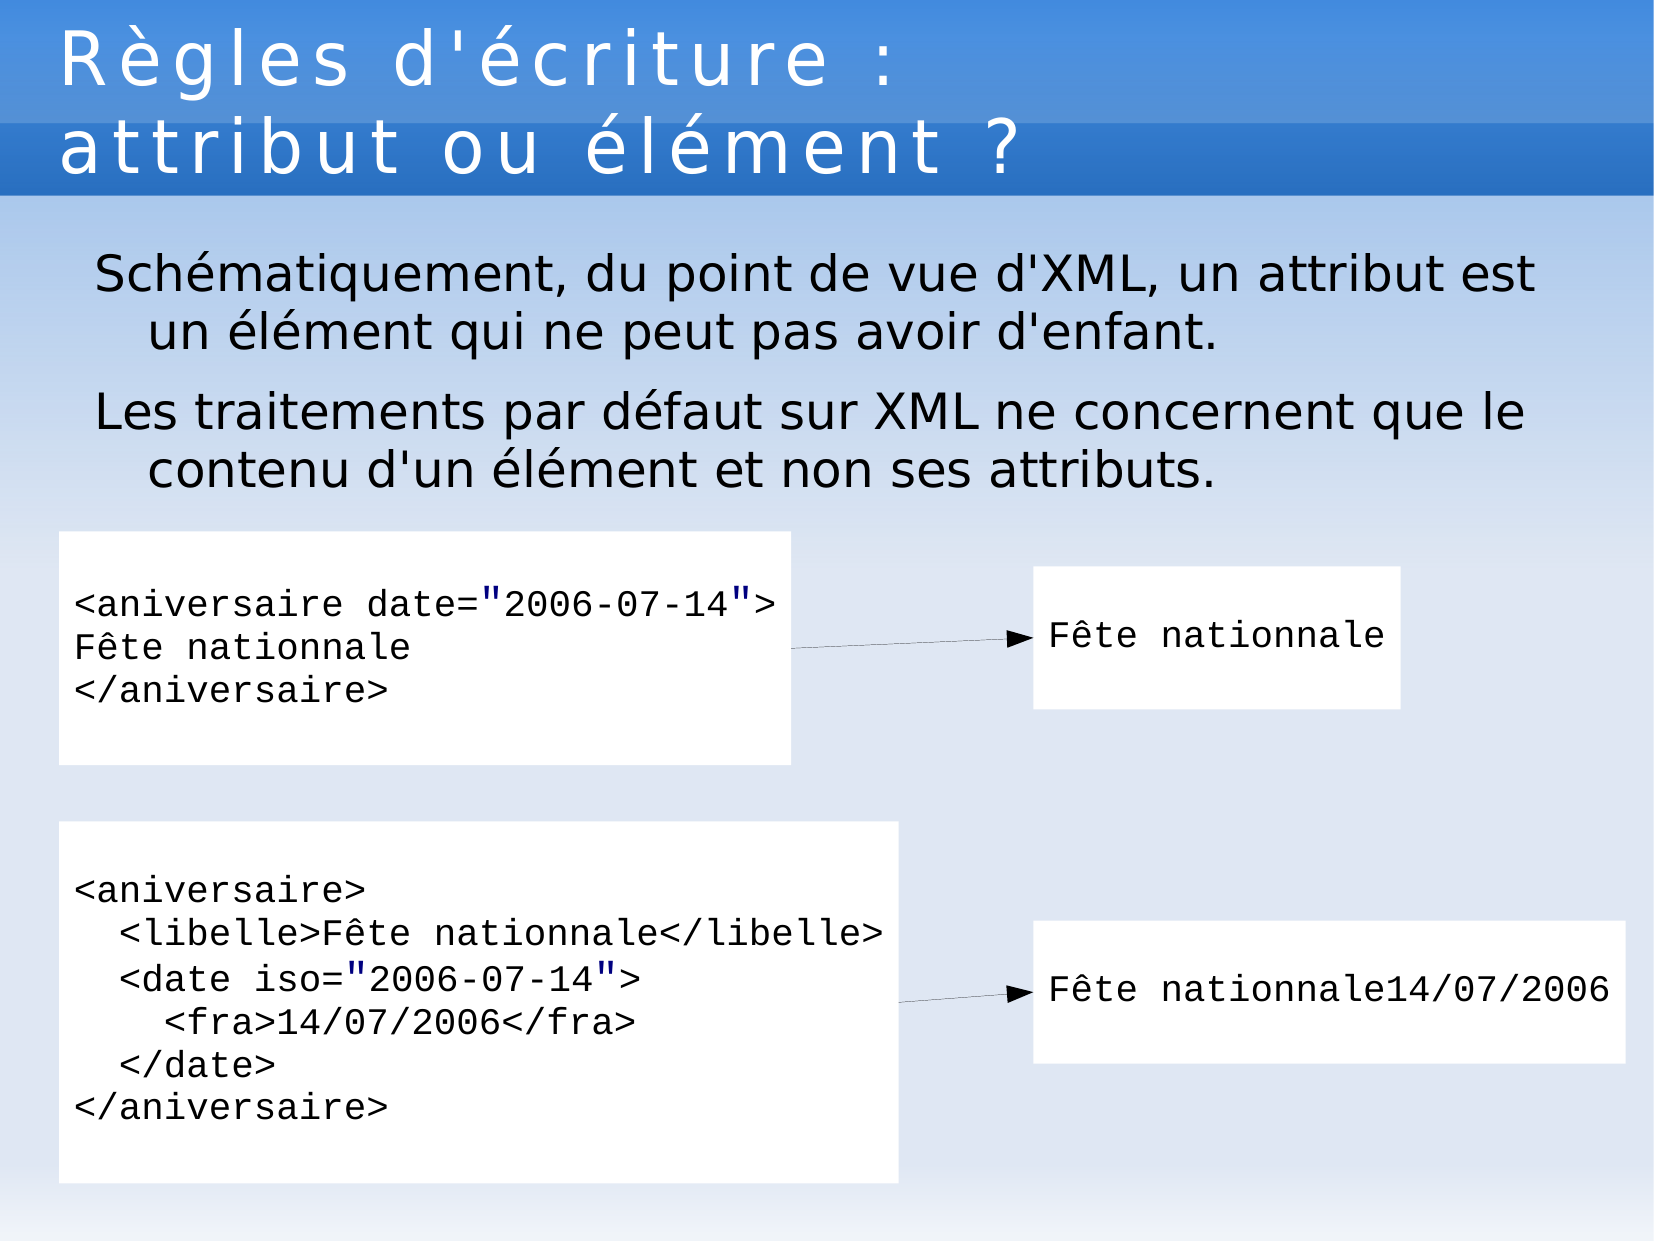

# Règles d'écriture : attribut ou élément ?
Schématiquement, du point de vue d'XML, un attribut est un élément qui ne peut pas avoir d'enfant.
Les traitements par défaut sur XML ne concernent que le contenu d'un élément et non ses attributs.
<aniversaire date="2006-07-14">
Fête nationnale
</aniversaire>
Fête nationnale
<aniversaire>
 <libelle>Fête nationnale</libelle>
 <date iso="2006-07-14">
 <fra>14/07/2006</fra>
 </date>
</aniversaire>
Fête nationnale14/07/2006